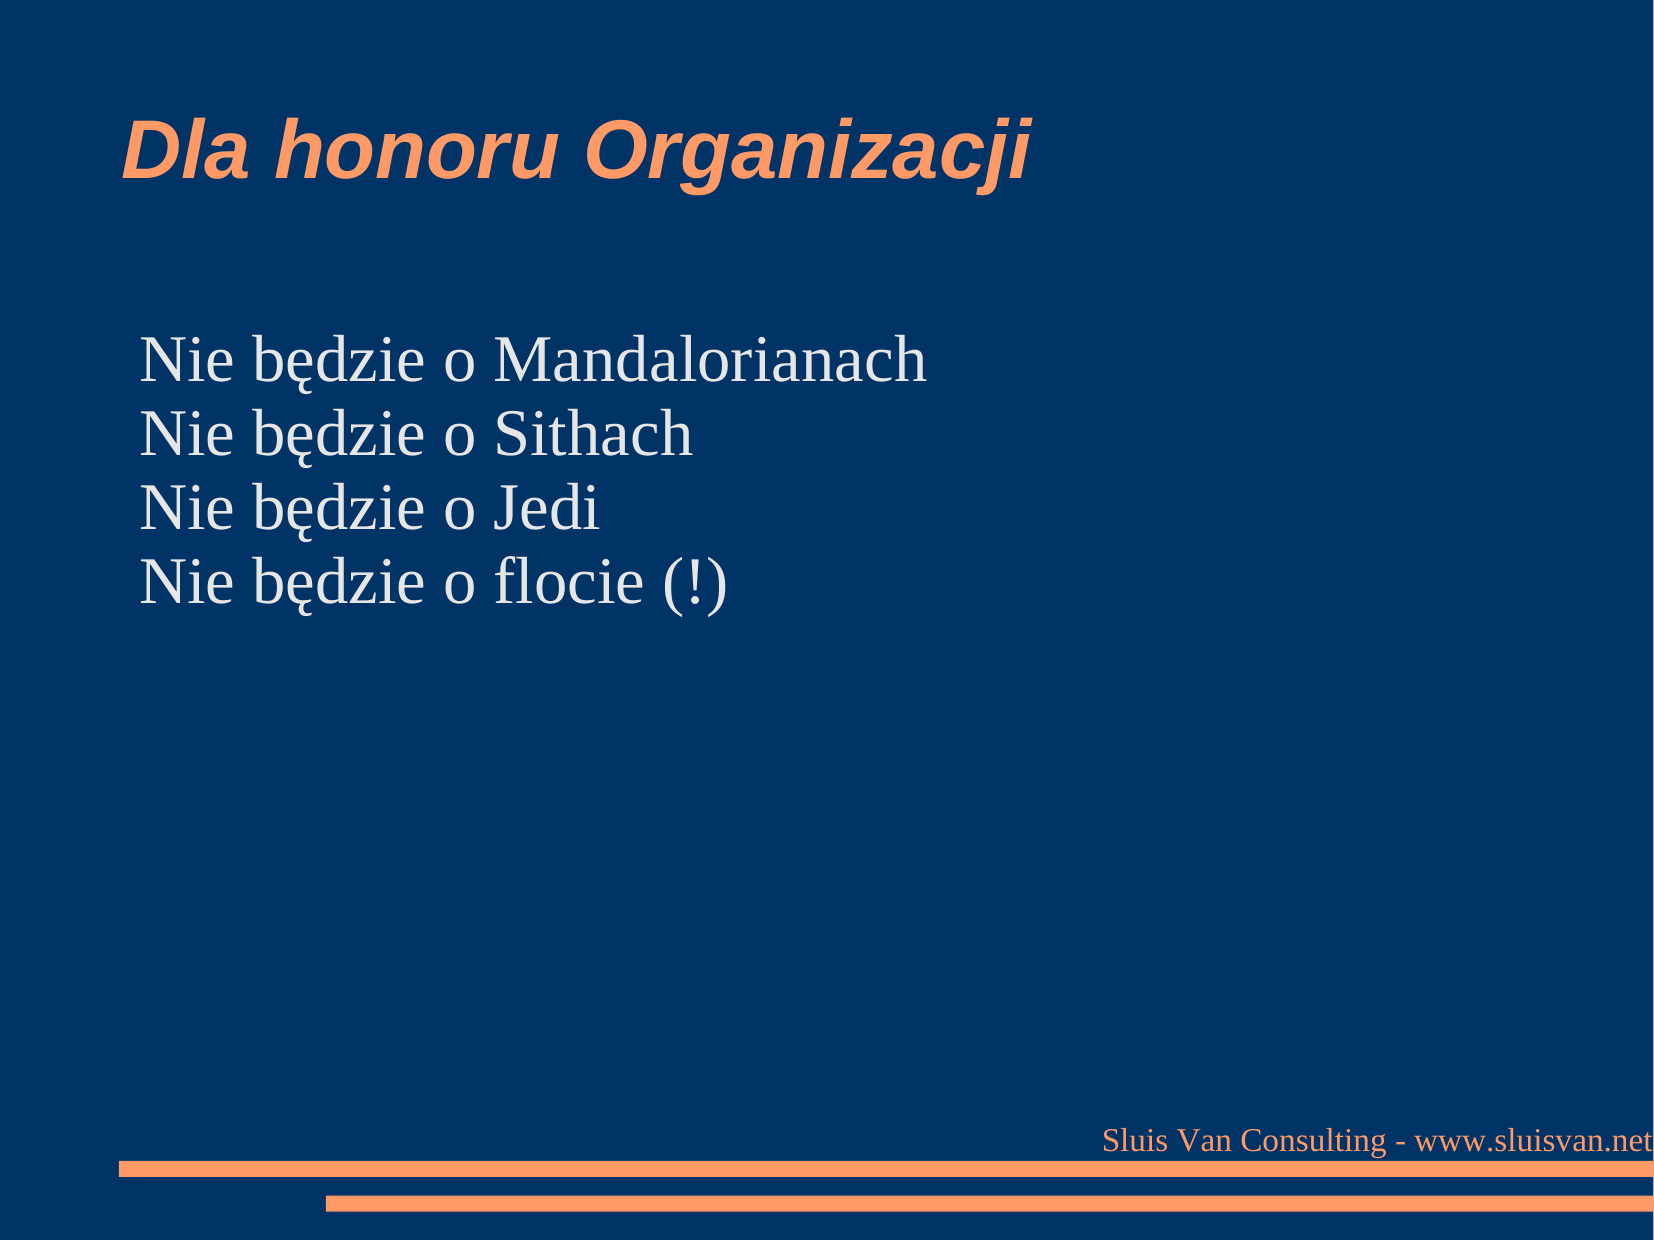

# Dla honoru Organizacji
Nie będzie o Mandalorianach
Nie będzie o Sithach
Nie będzie o Jedi
Nie będzie o flocie (!)
Sluis Van Consulting - www.sluisvan.net